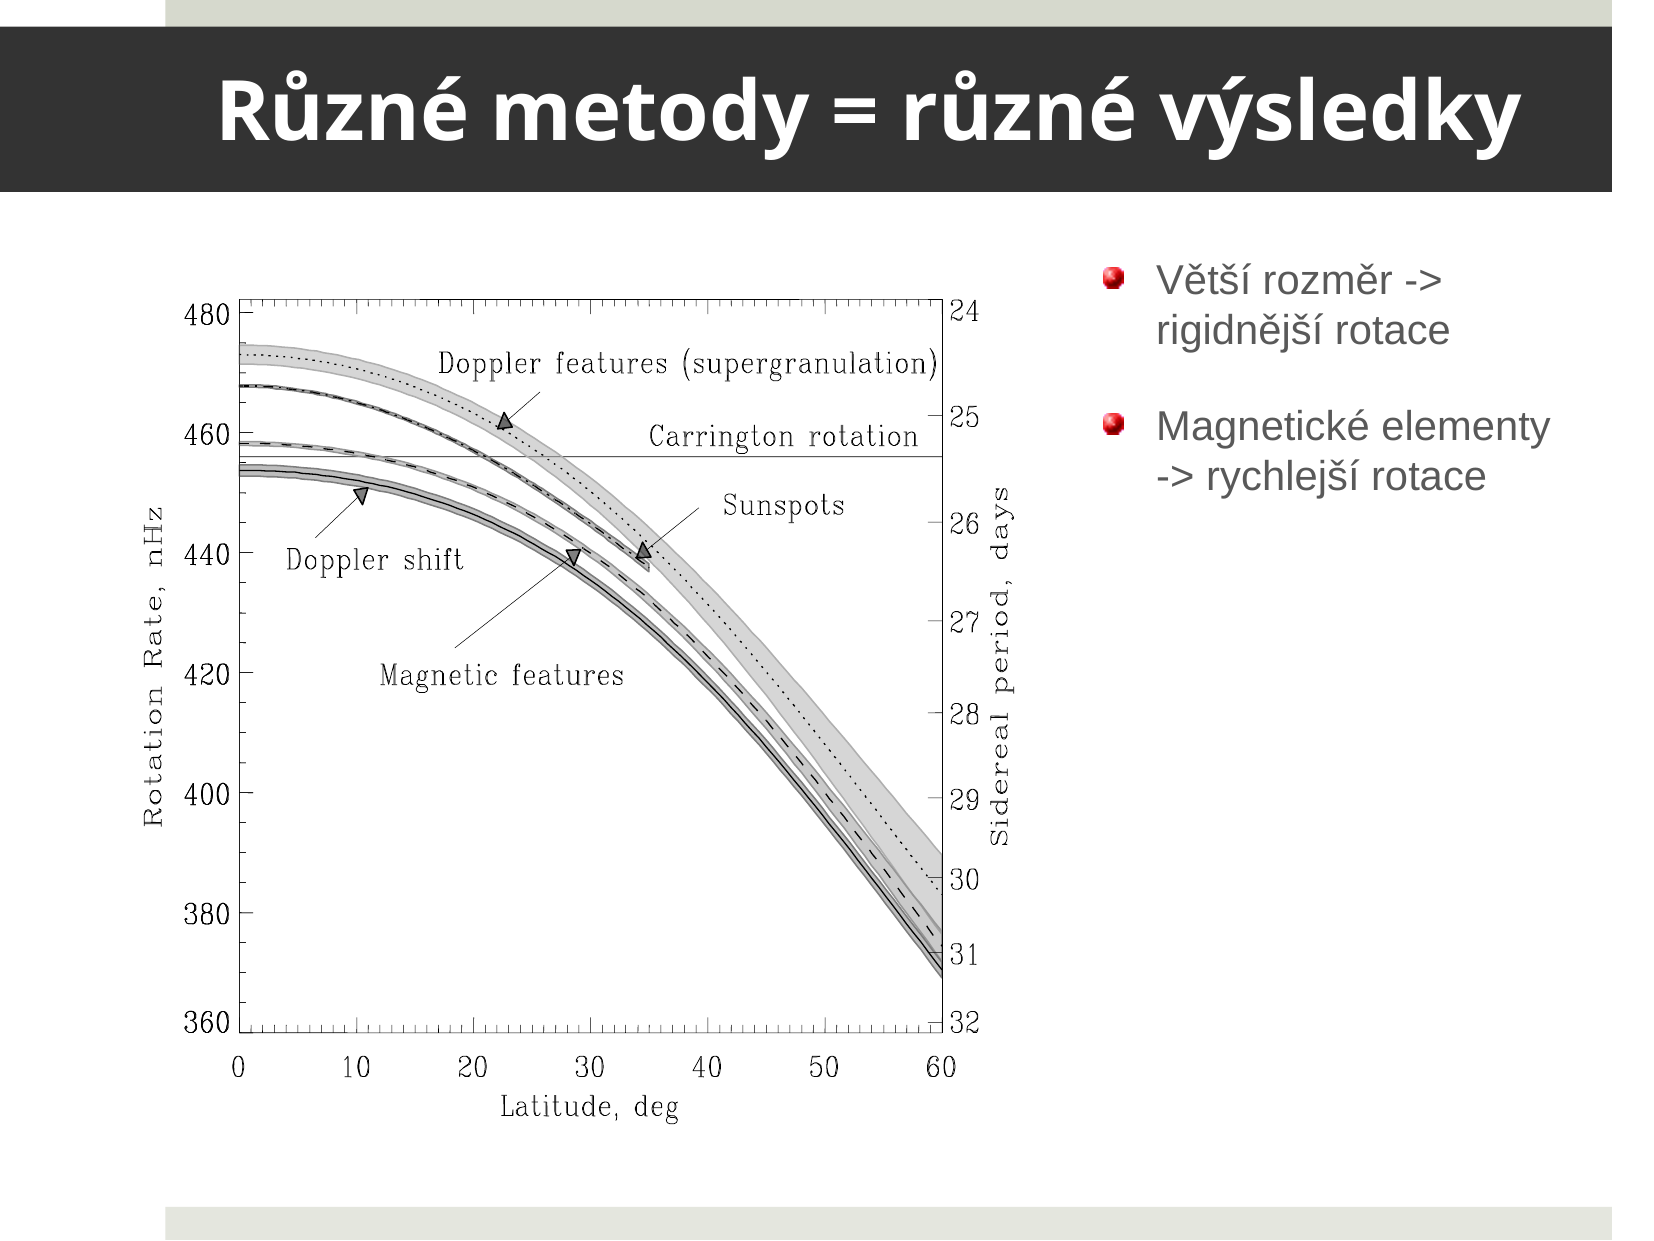

# Různé metody = různé výsledky
Větší rozměr -> rigidnější rotace
Magnetické elementy -> rychlejší rotace